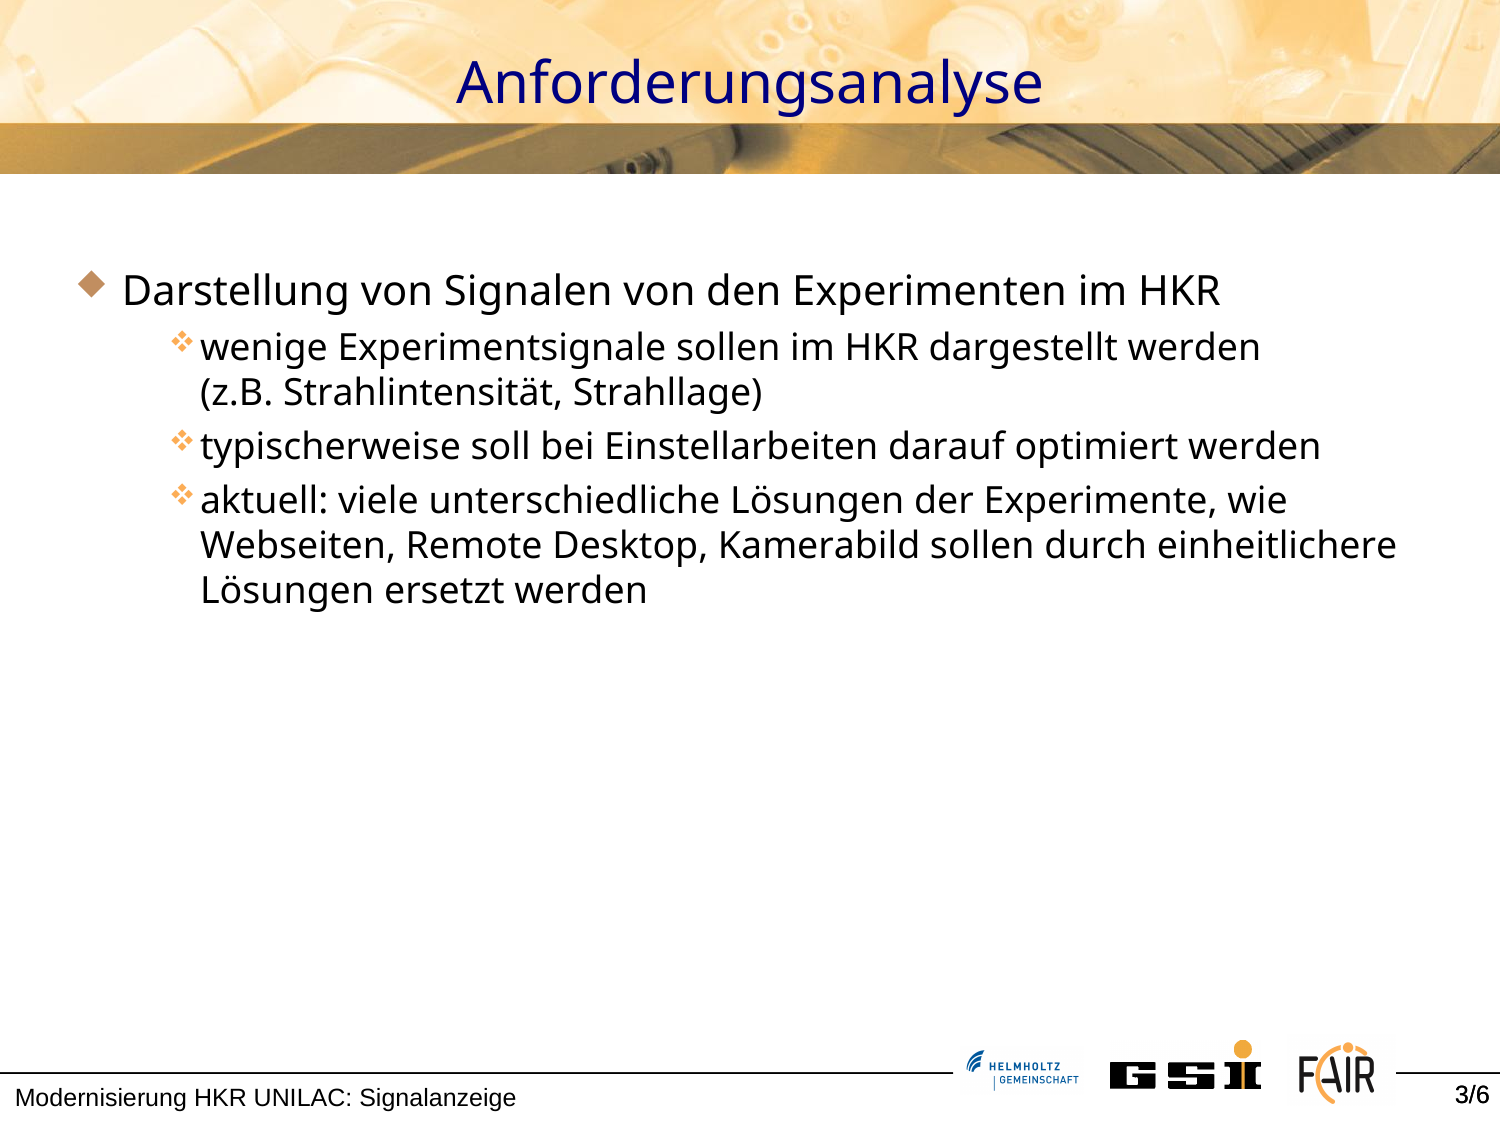

# Anforderungsanalyse
Darstellung von Signalen von den Experimenten im HKR
wenige Experimentsignale sollen im HKR dargestellt werden
(z.B. Strahlintensität, Strahllage)
typischerweise soll bei Einstellarbeiten darauf optimiert werden
aktuell: viele unterschiedliche Lösungen der Experimente, wie Webseiten, Remote Desktop, Kamerabild sollen durch einheitlichere Lösungen ersetzt werden
3